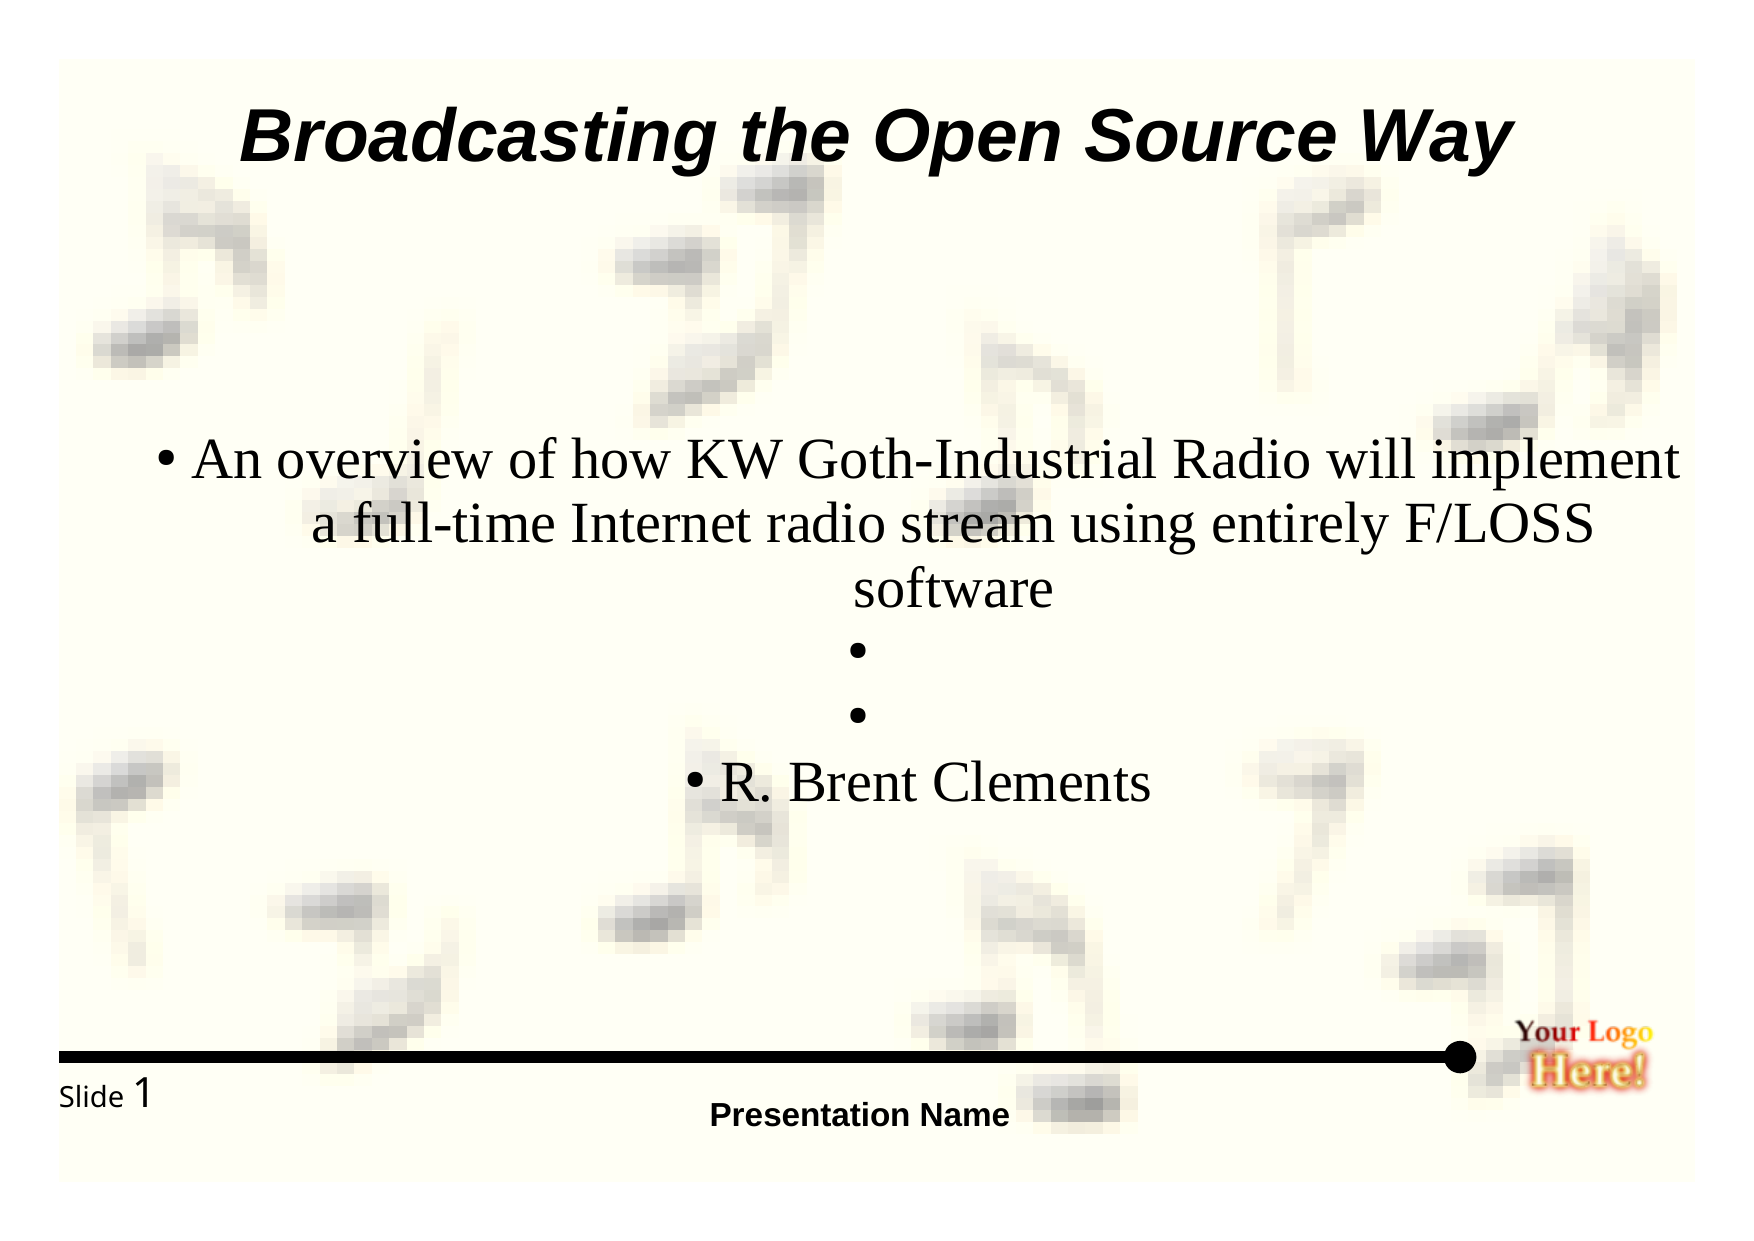

# Broadcasting the Open Source Way
An overview of how KW Goth-Industrial Radio will implement a full-time Internet radio stream using entirely F/LOSS software
R. Brent Clements